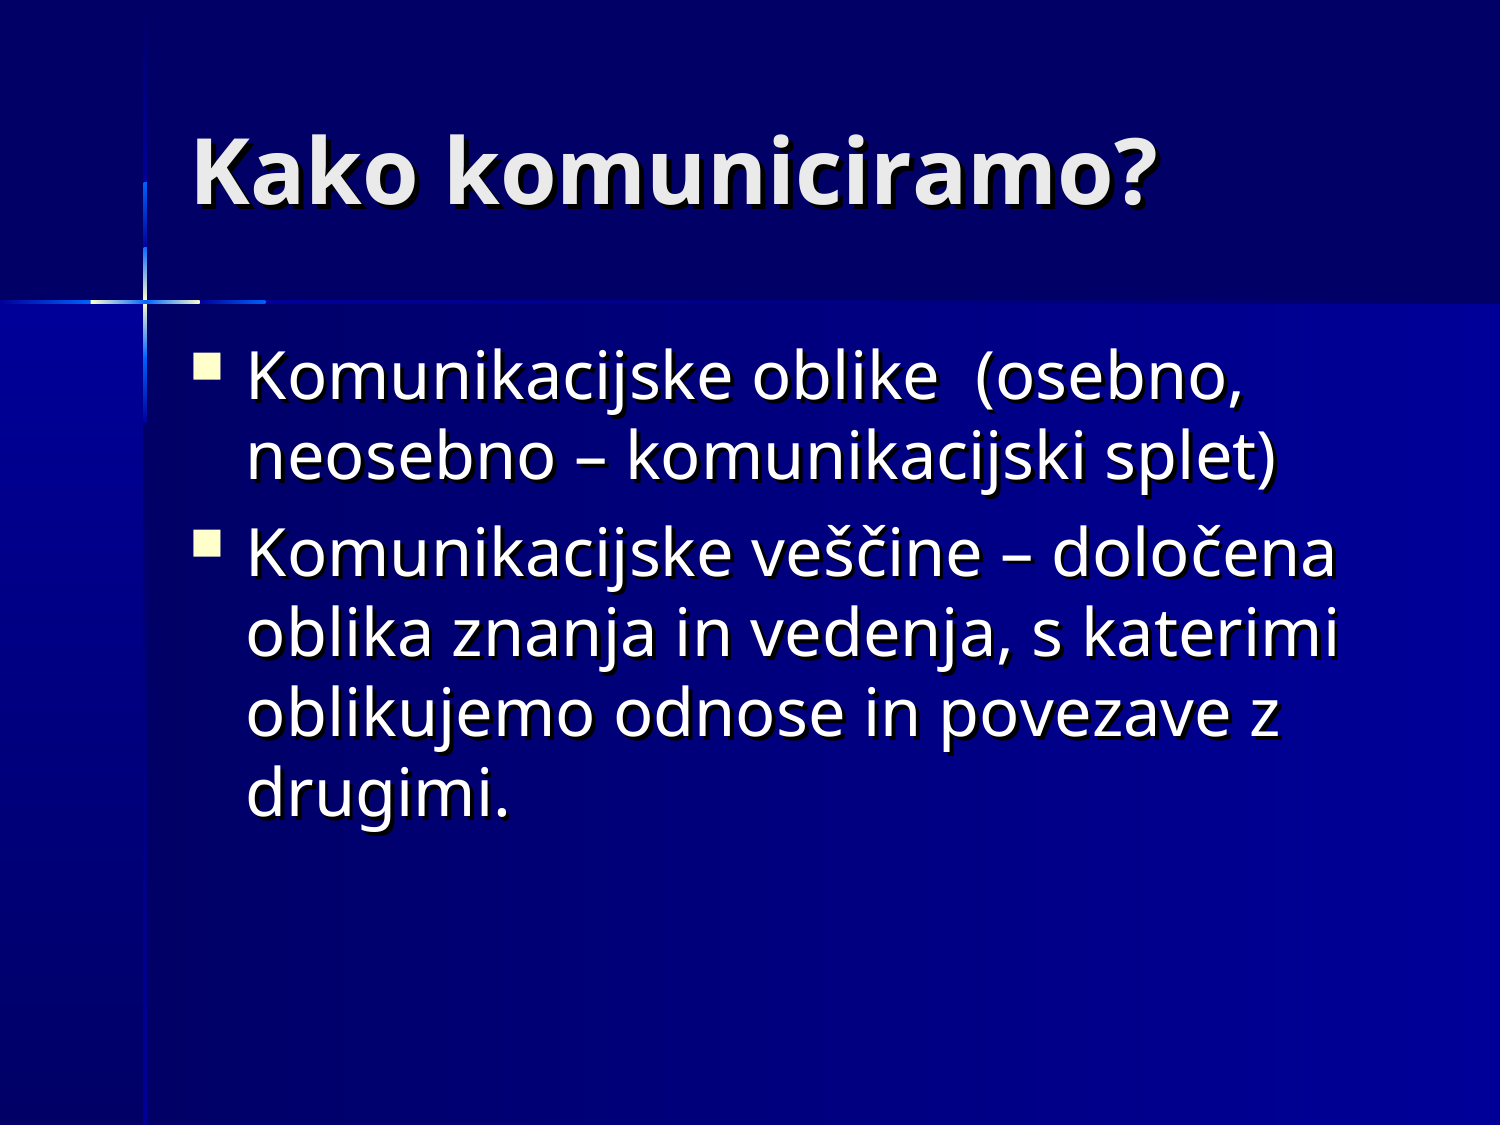

# Kako komuniciramo?
Komunikacijske oblike (osebno, neosebno – komunikacijski splet)
Komunikacijske veščine – določena oblika znanja in vedenja, s katerimi oblikujemo odnose in povezave z drugimi.